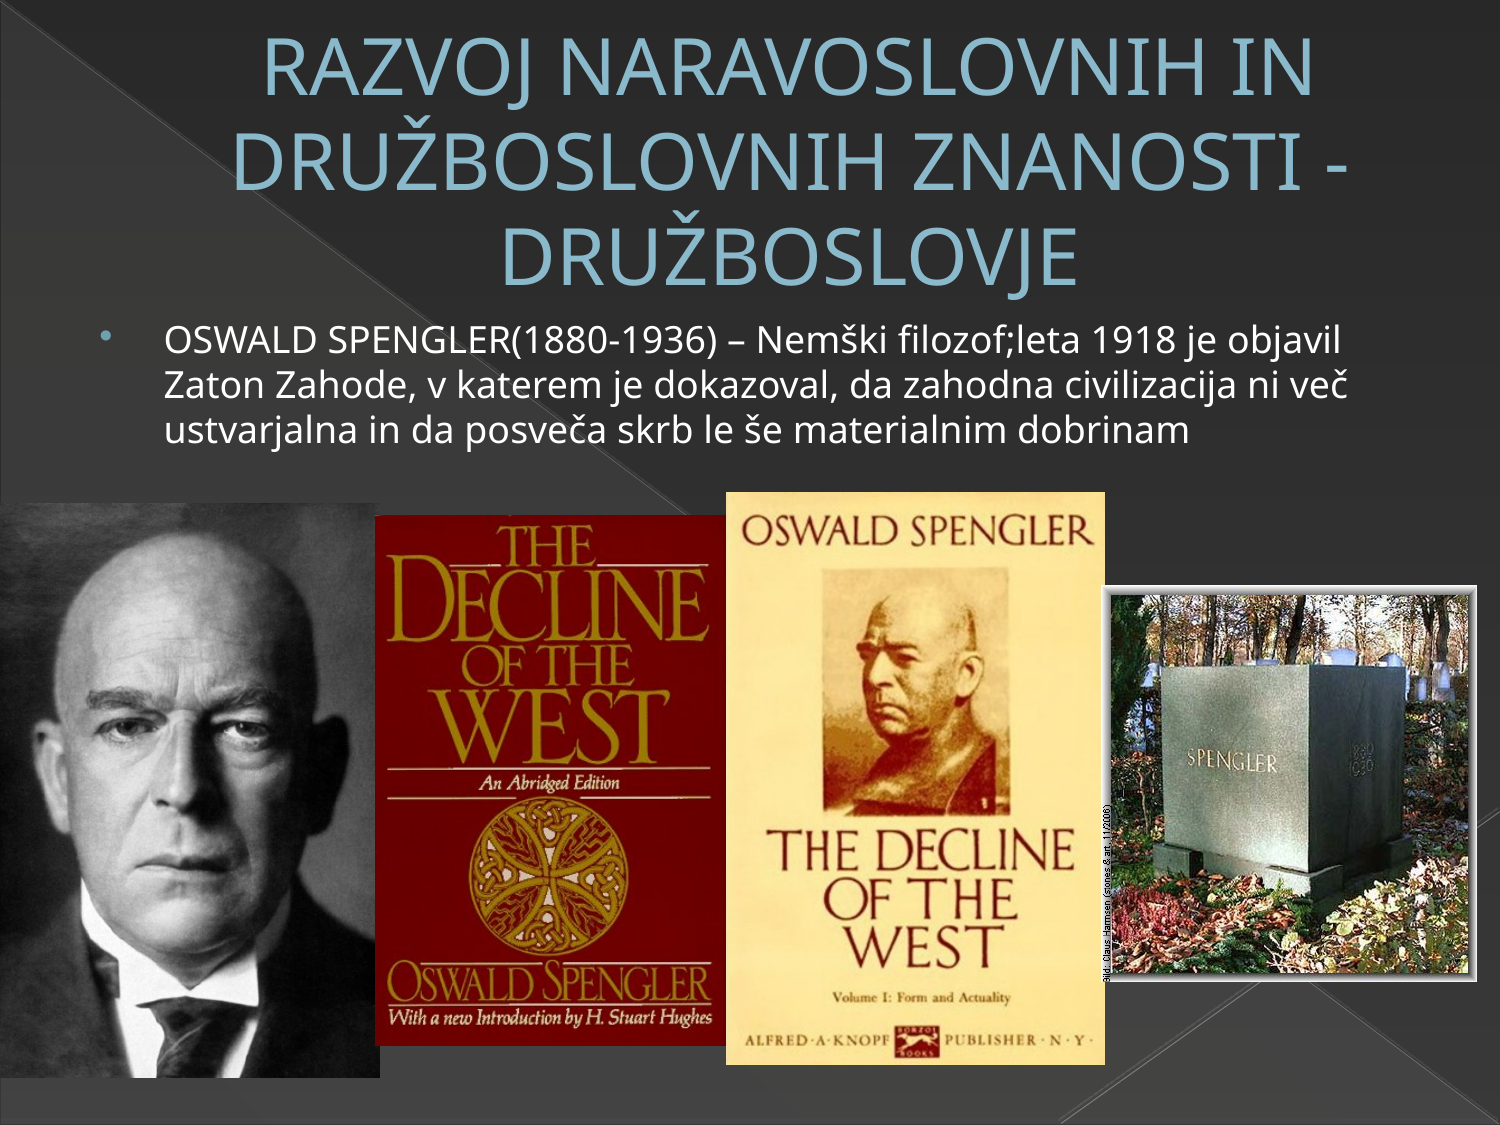

# RAZVOJ NARAVOSLOVNIH IN DRUŽBOSLOVNIH ZNANOSTI - DRUŽBOSLOVJE
OSWALD SPENGLER(1880-1936) – Nemški filozof;leta 1918 je objavil Zaton Zahode, v katerem je dokazoval, da zahodna civilizacija ni več ustvarjalna in da posveča skrb le še materialnim dobrinam